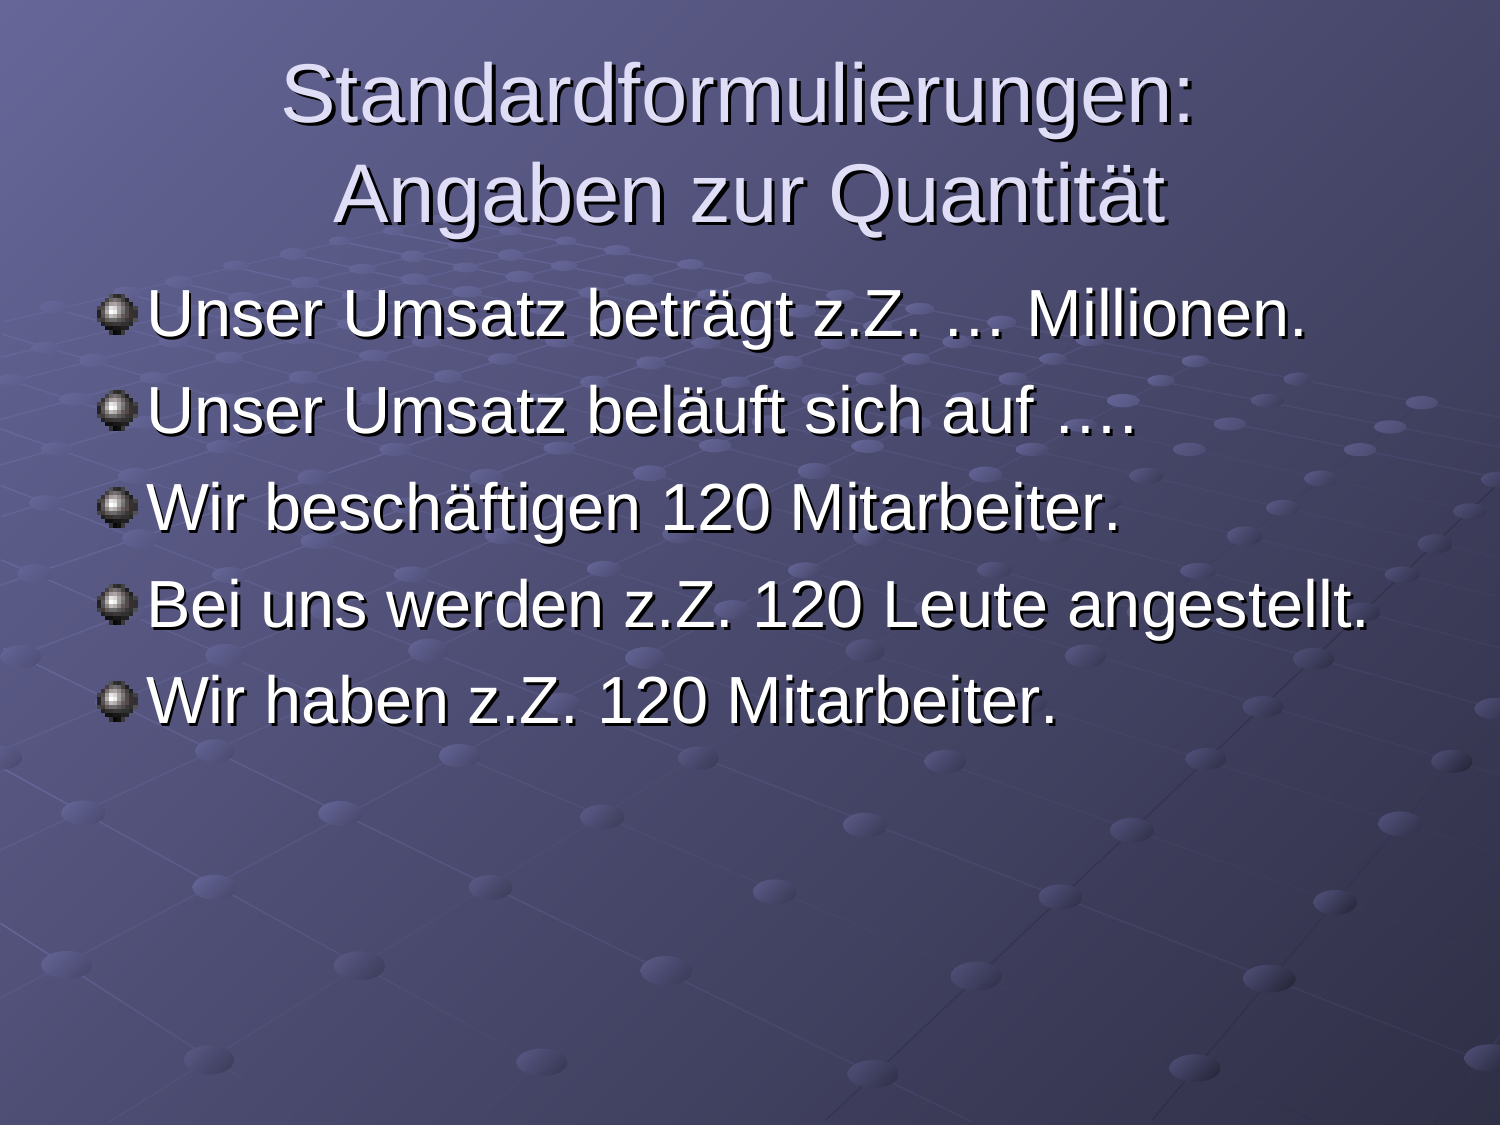

# Standardformulierungen: Angaben zur Quantität
Unser Umsatz beträgt z.Z. … Millionen.
Unser Umsatz beläuft sich auf ….
Wir beschäftigen 120 Mitarbeiter.
Bei uns werden z.Z. 120 Leute angestellt.
Wir haben z.Z. 120 Mitarbeiter.